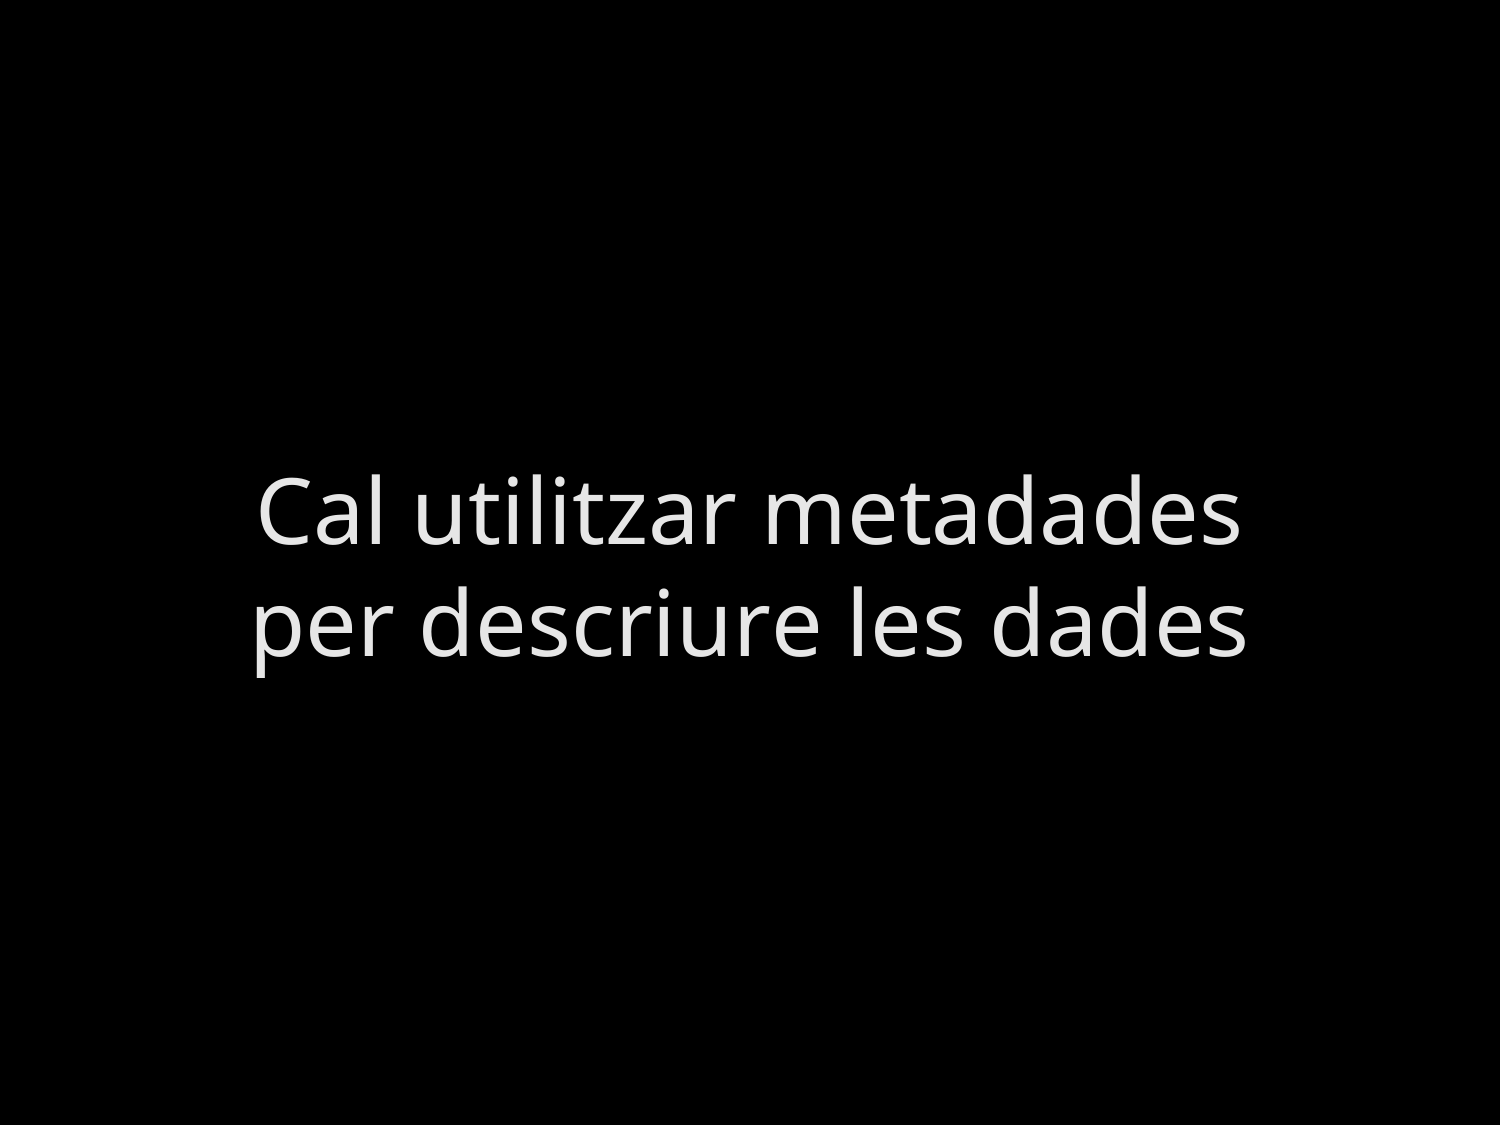

# Cal utilitzar metadades
per descriure les dades